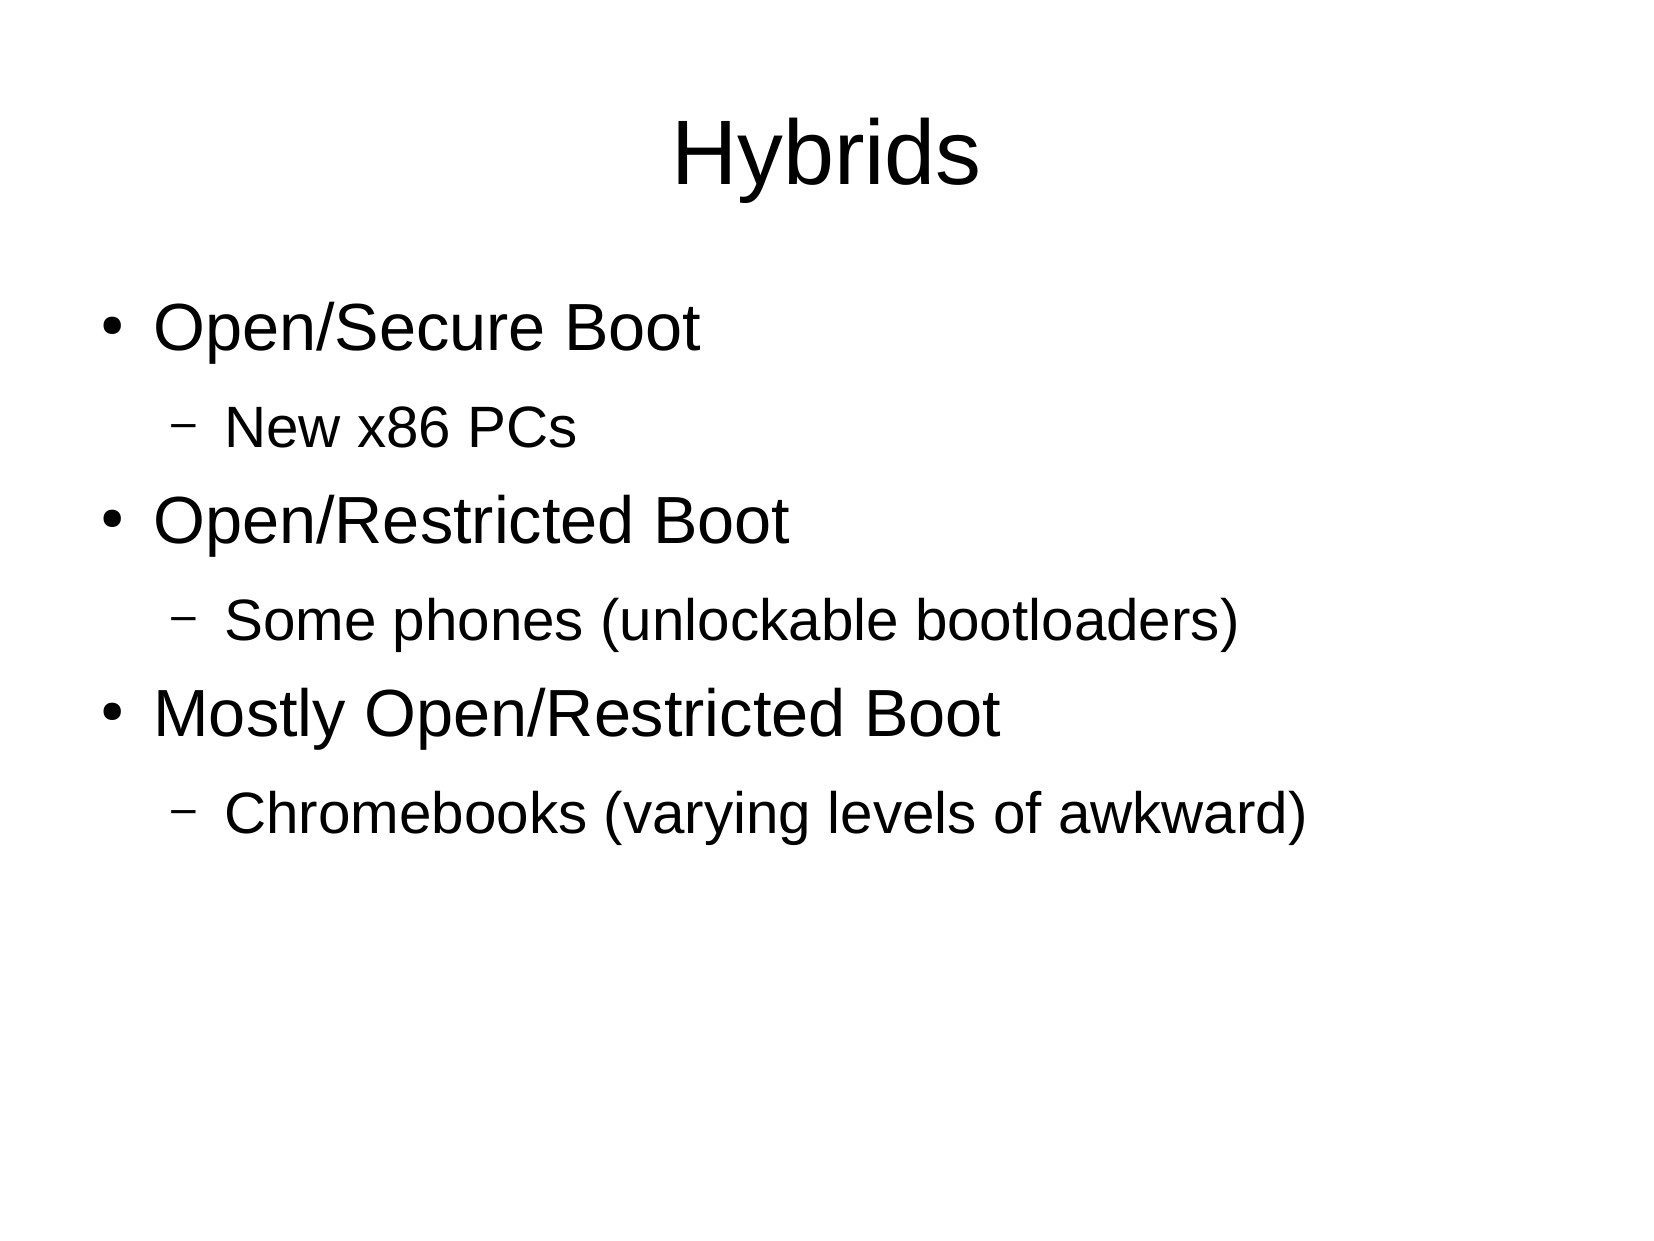

# Hybrids
Open/Secure Boot
New x86 PCs
Open/Restricted Boot
Some phones (unlockable bootloaders)
Mostly Open/Restricted Boot
Chromebooks (varying levels of awkward)